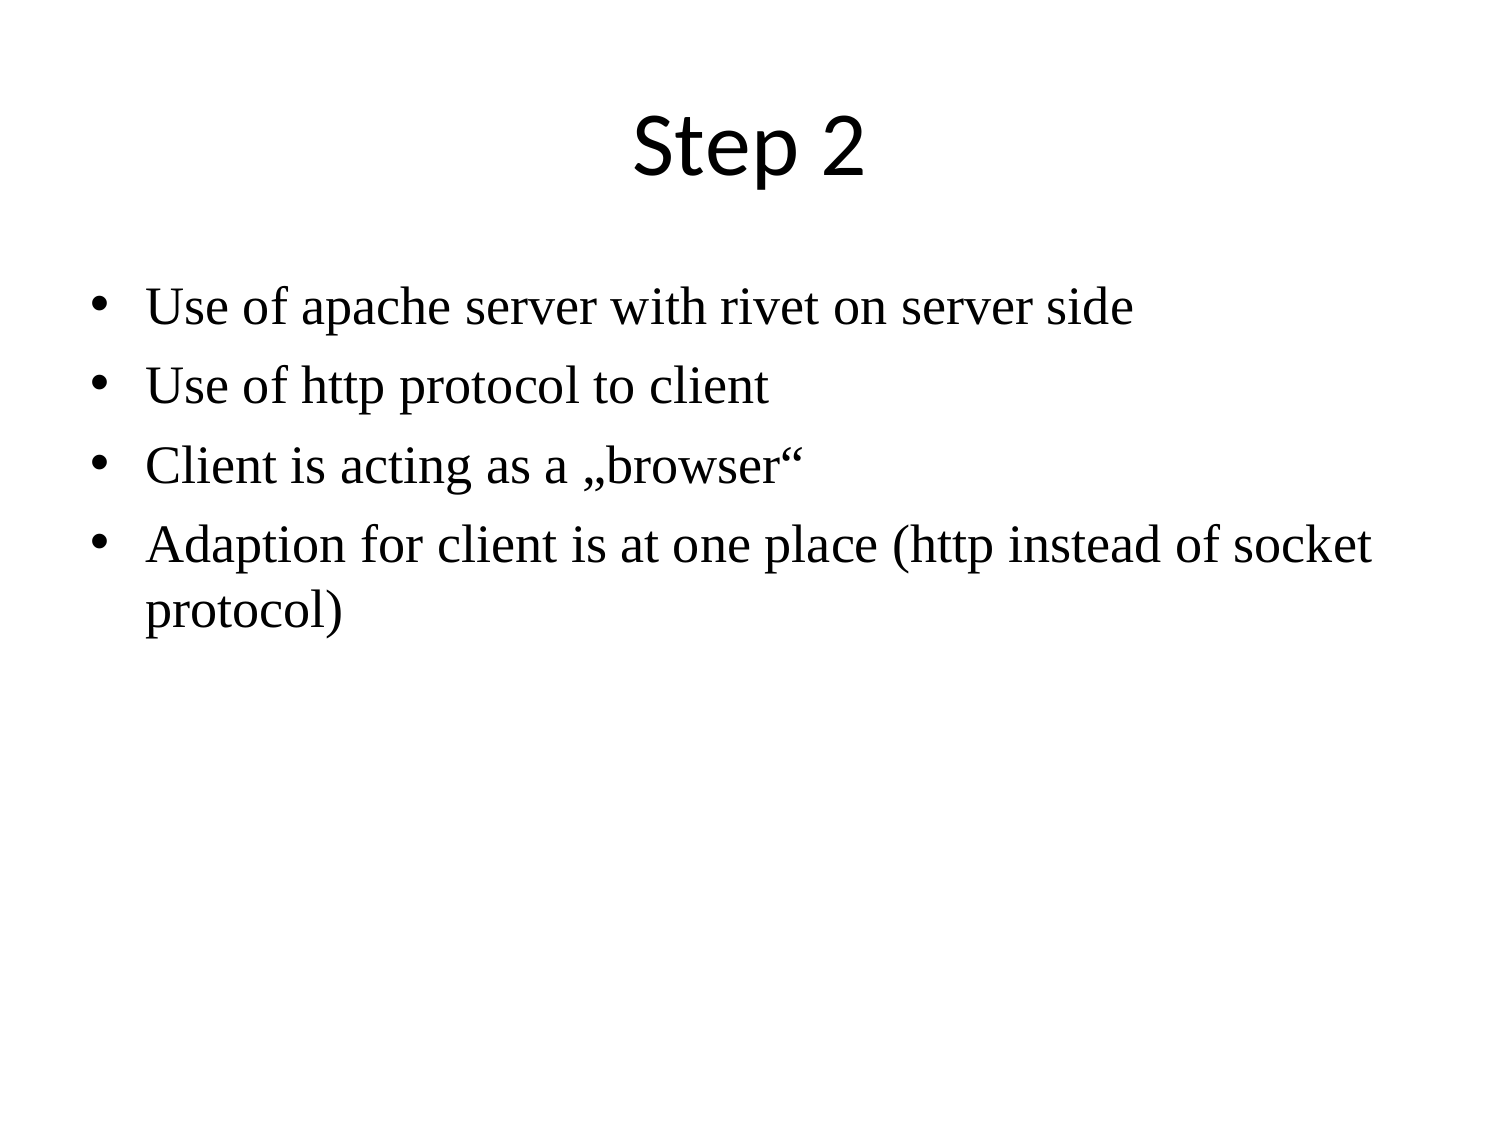

Step 2
Use of apache server with rivet on server side
Use of http protocol to client
Client is acting as a „browser“
Adaption for client is at one place (http instead of socket protocol)